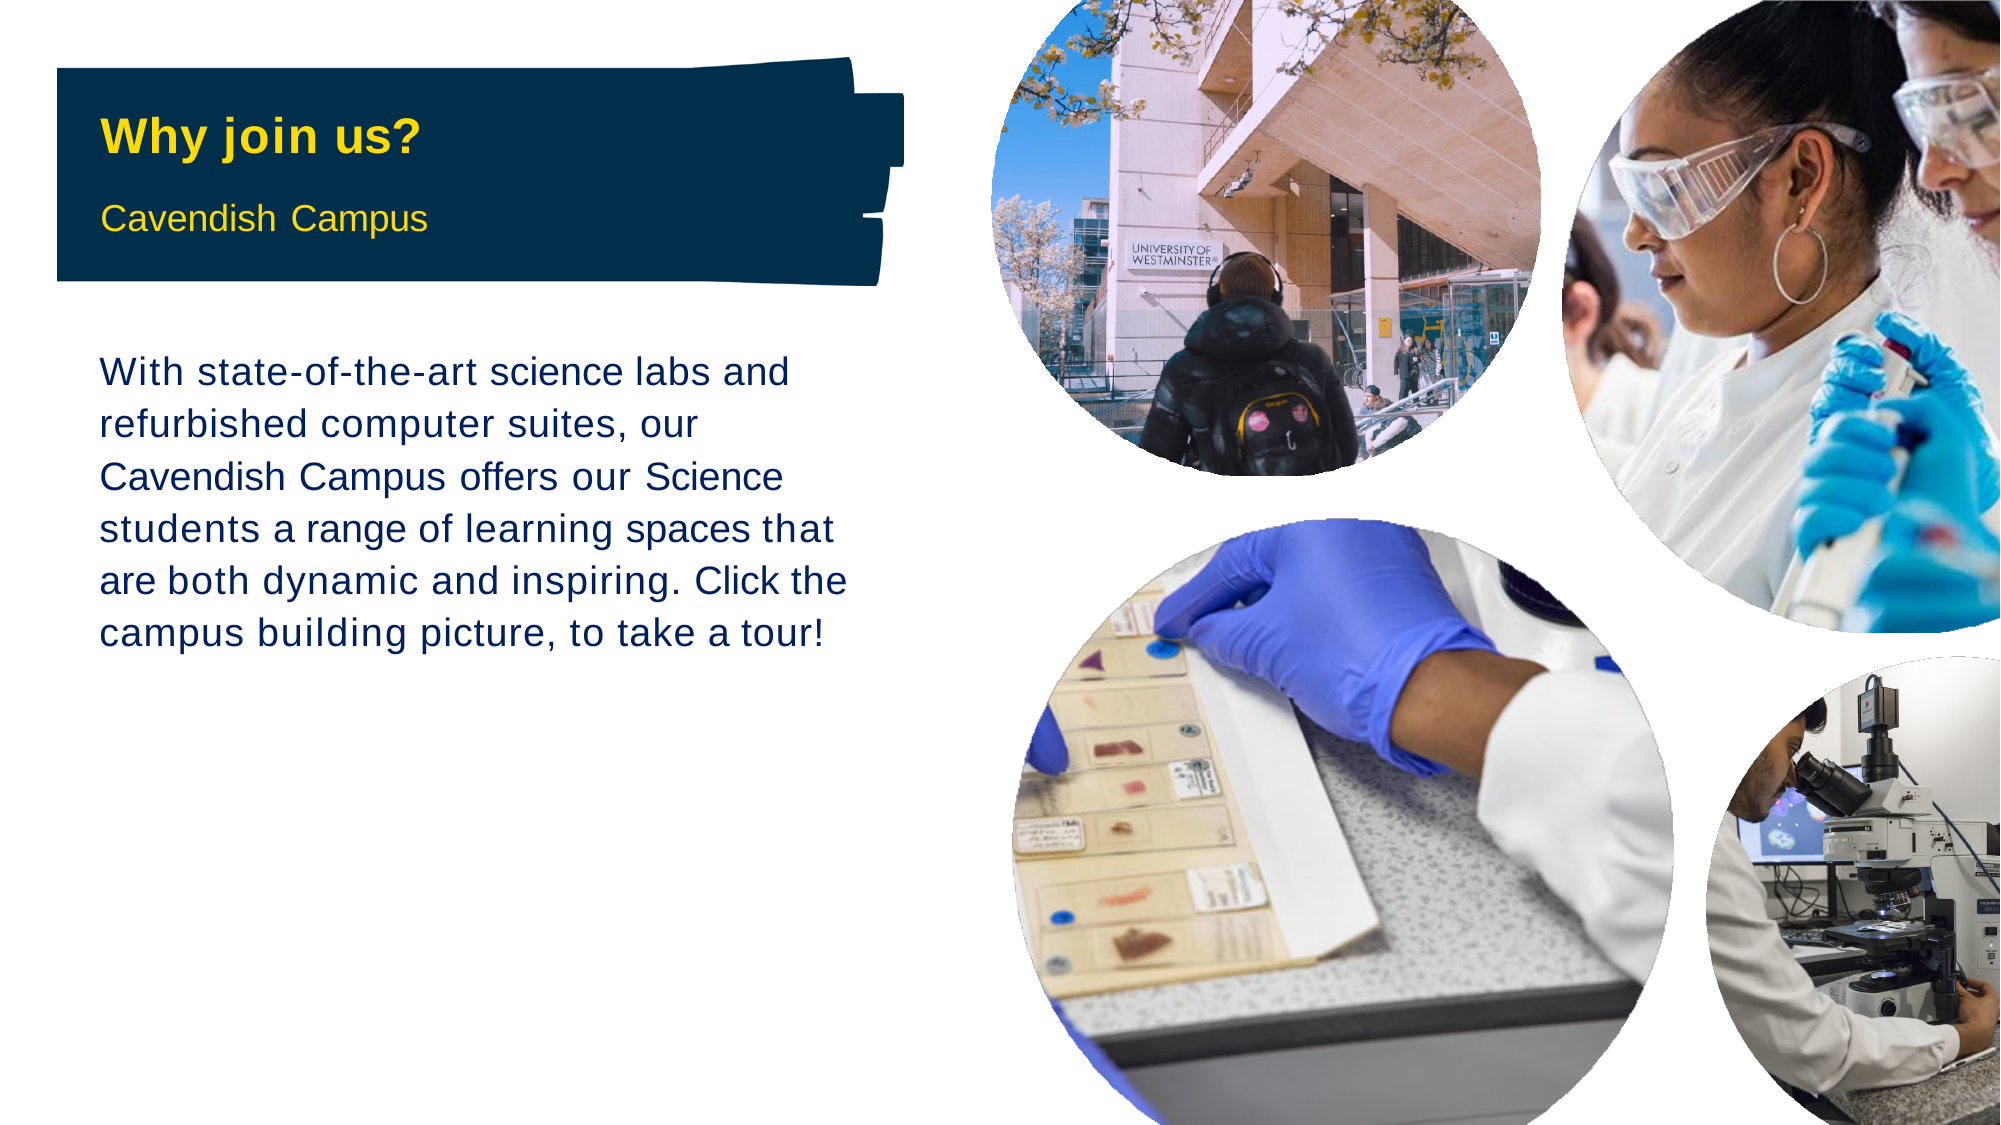

# Why join us?
Your Course:
Cavendish Campus
With state-of-the-art science labs and refurbished computer suites, our Cavendish Campus offers our Science students a range of learning spaces that are both dynamic and inspiring. Click the campus building picture, to take a tour!